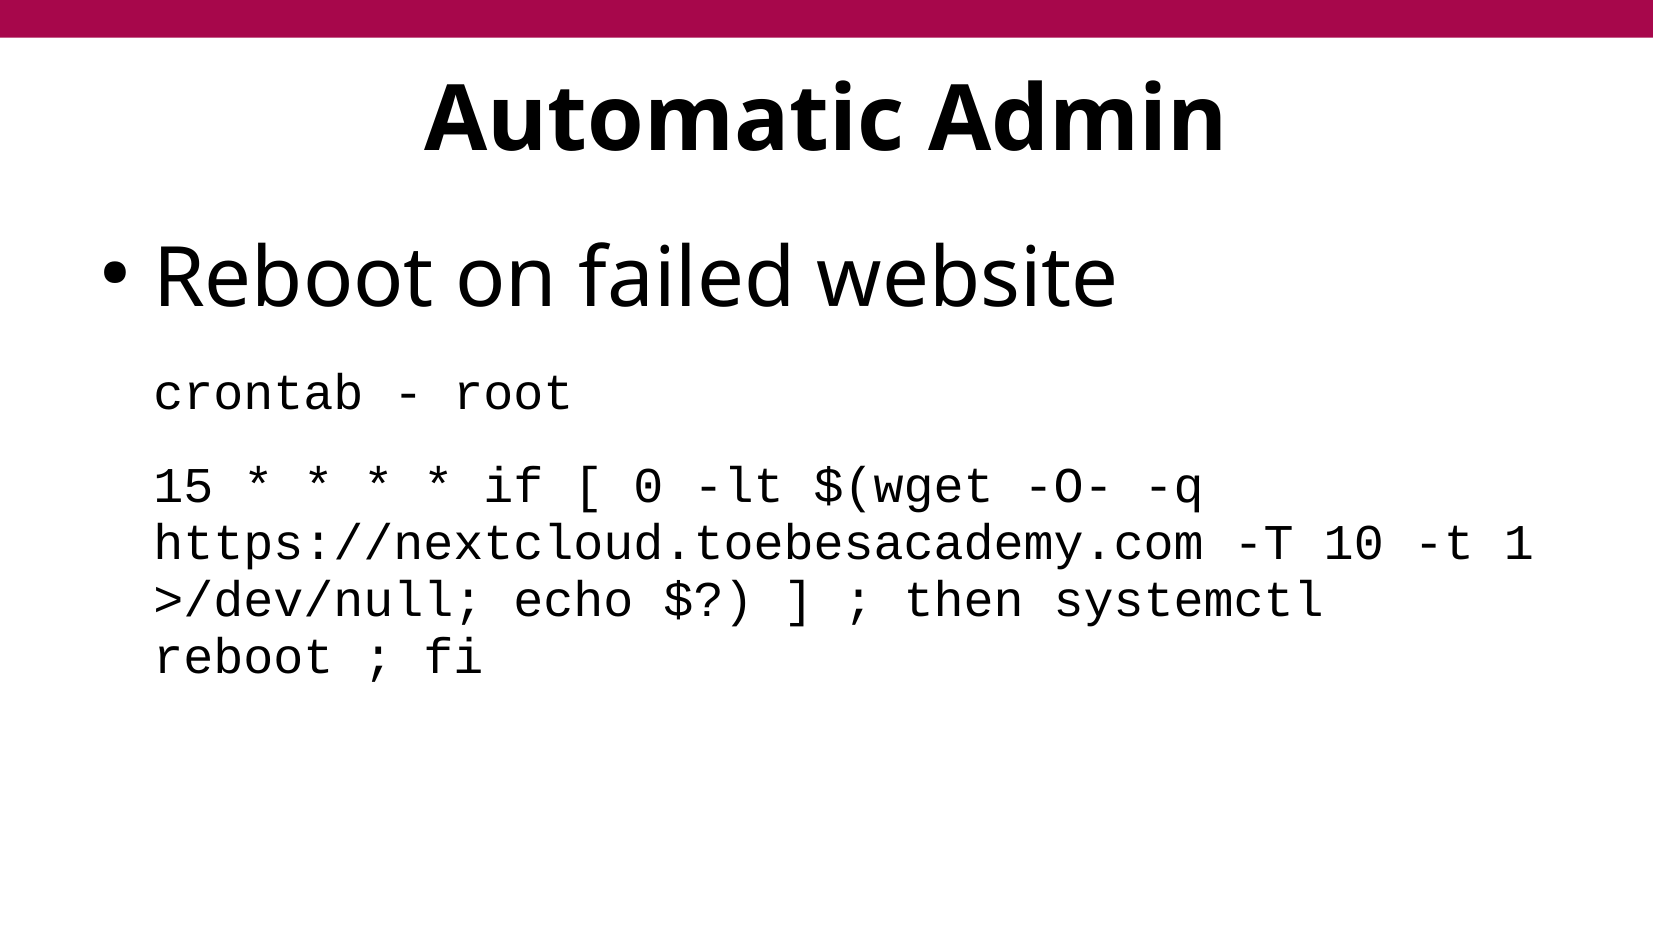

# Automatic Admin
Reboot on failed website
crontab - root
15 * * * * if [ 0 -lt $(wget -O- -q https://nextcloud.toebesacademy.com -T 10 -t 1 >/dev/null; echo $?) ] ; then systemctl reboot ; fi